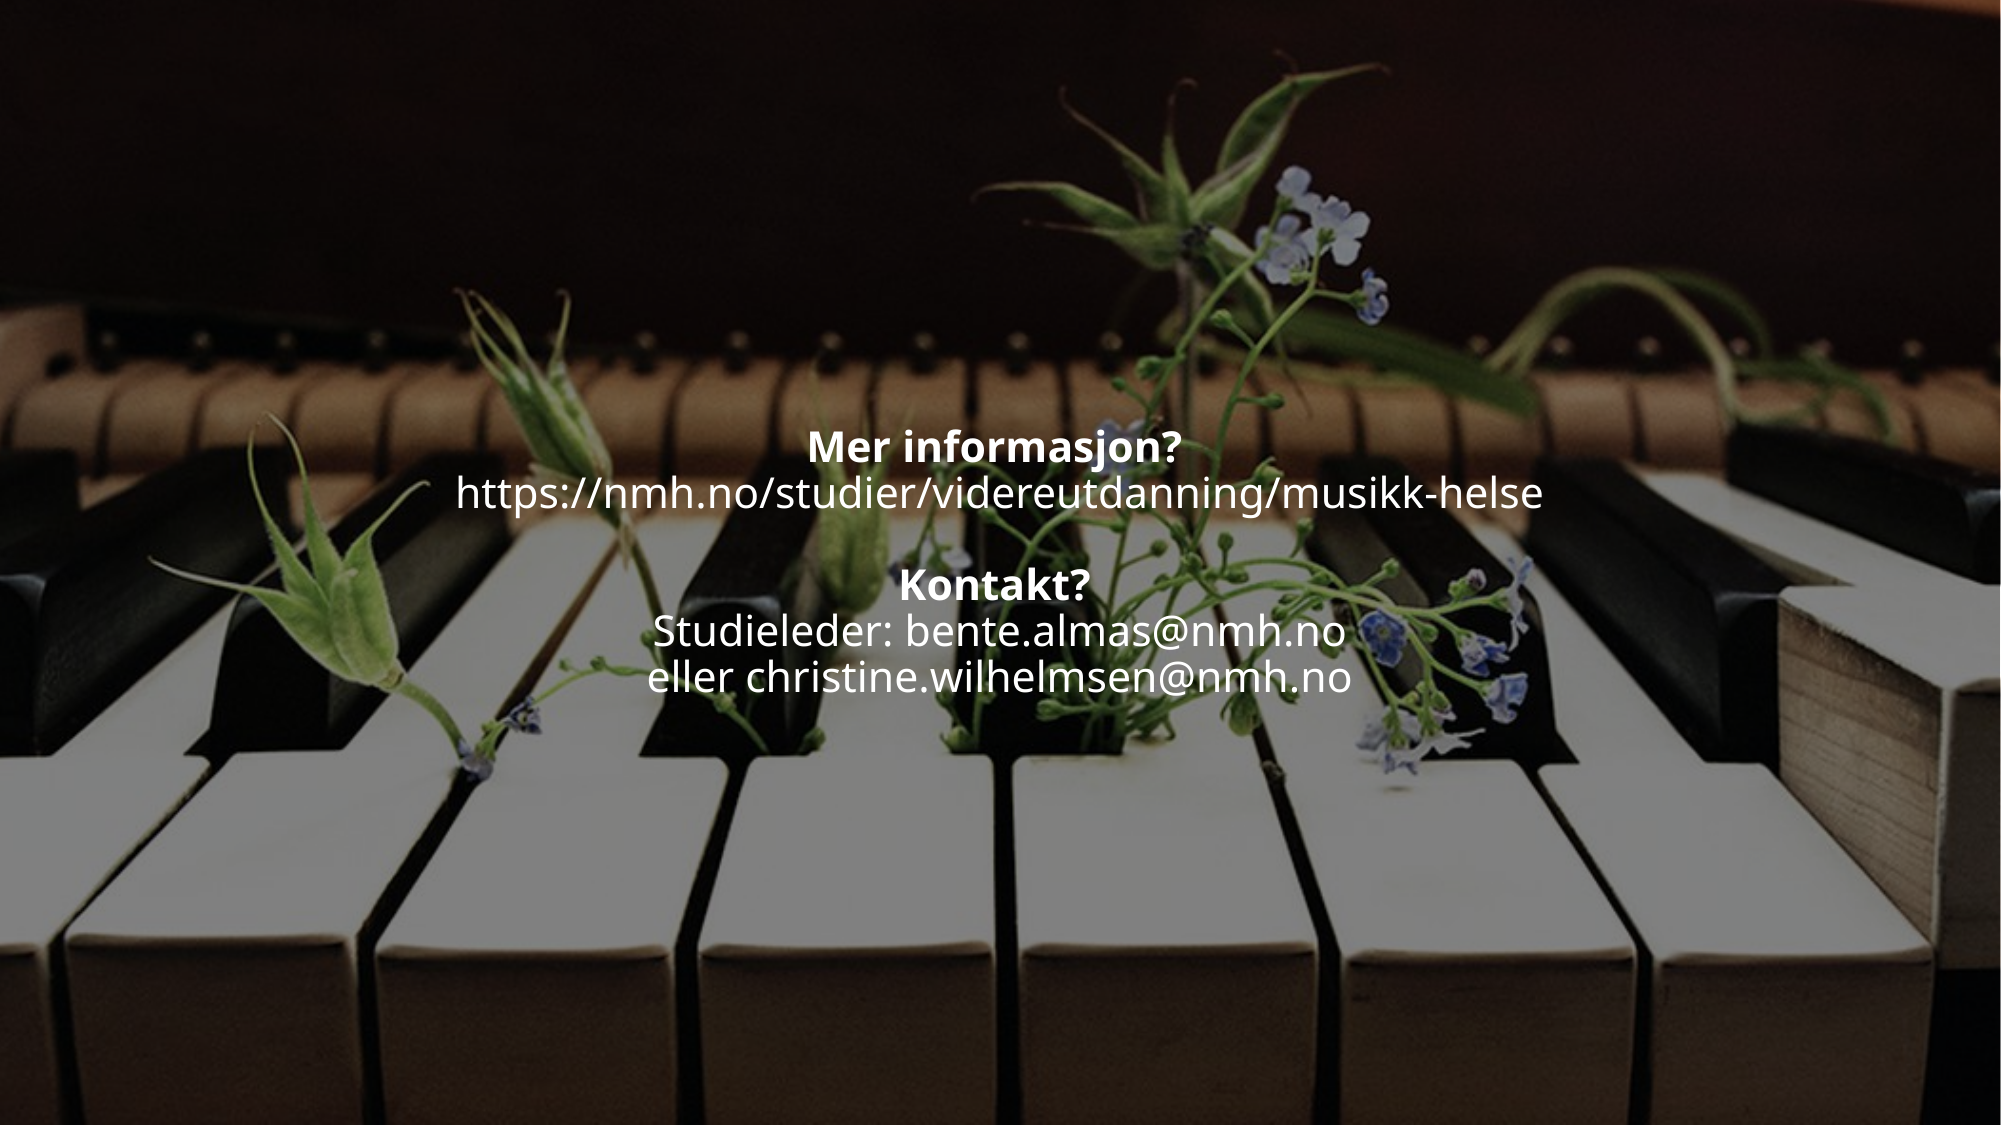

# Mer informasjon? https://nmh.no/studier/videreutdanning/musikk-helse Kontakt? Studieleder: bente.almas@nmh.no eller christine.wilhelmsen@nmh.no